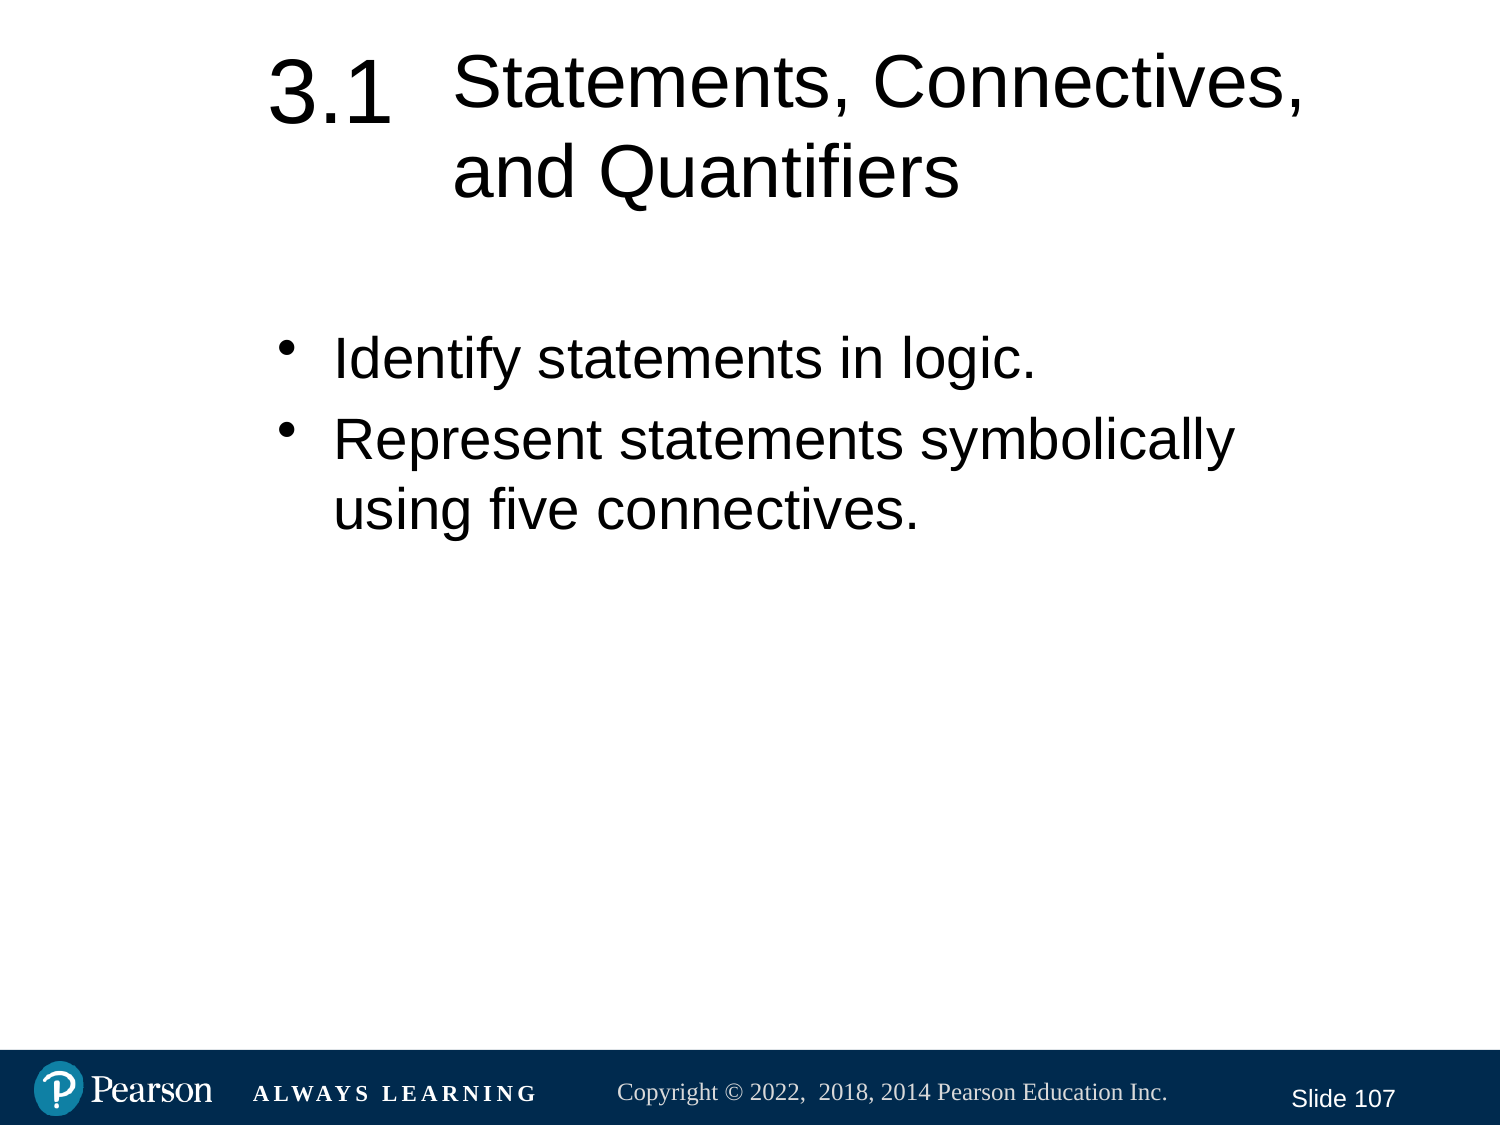

3.1
# Statements, Connectives, and Quantifiers
Identify statements in logic.
Represent statements symbolically using five connectives.